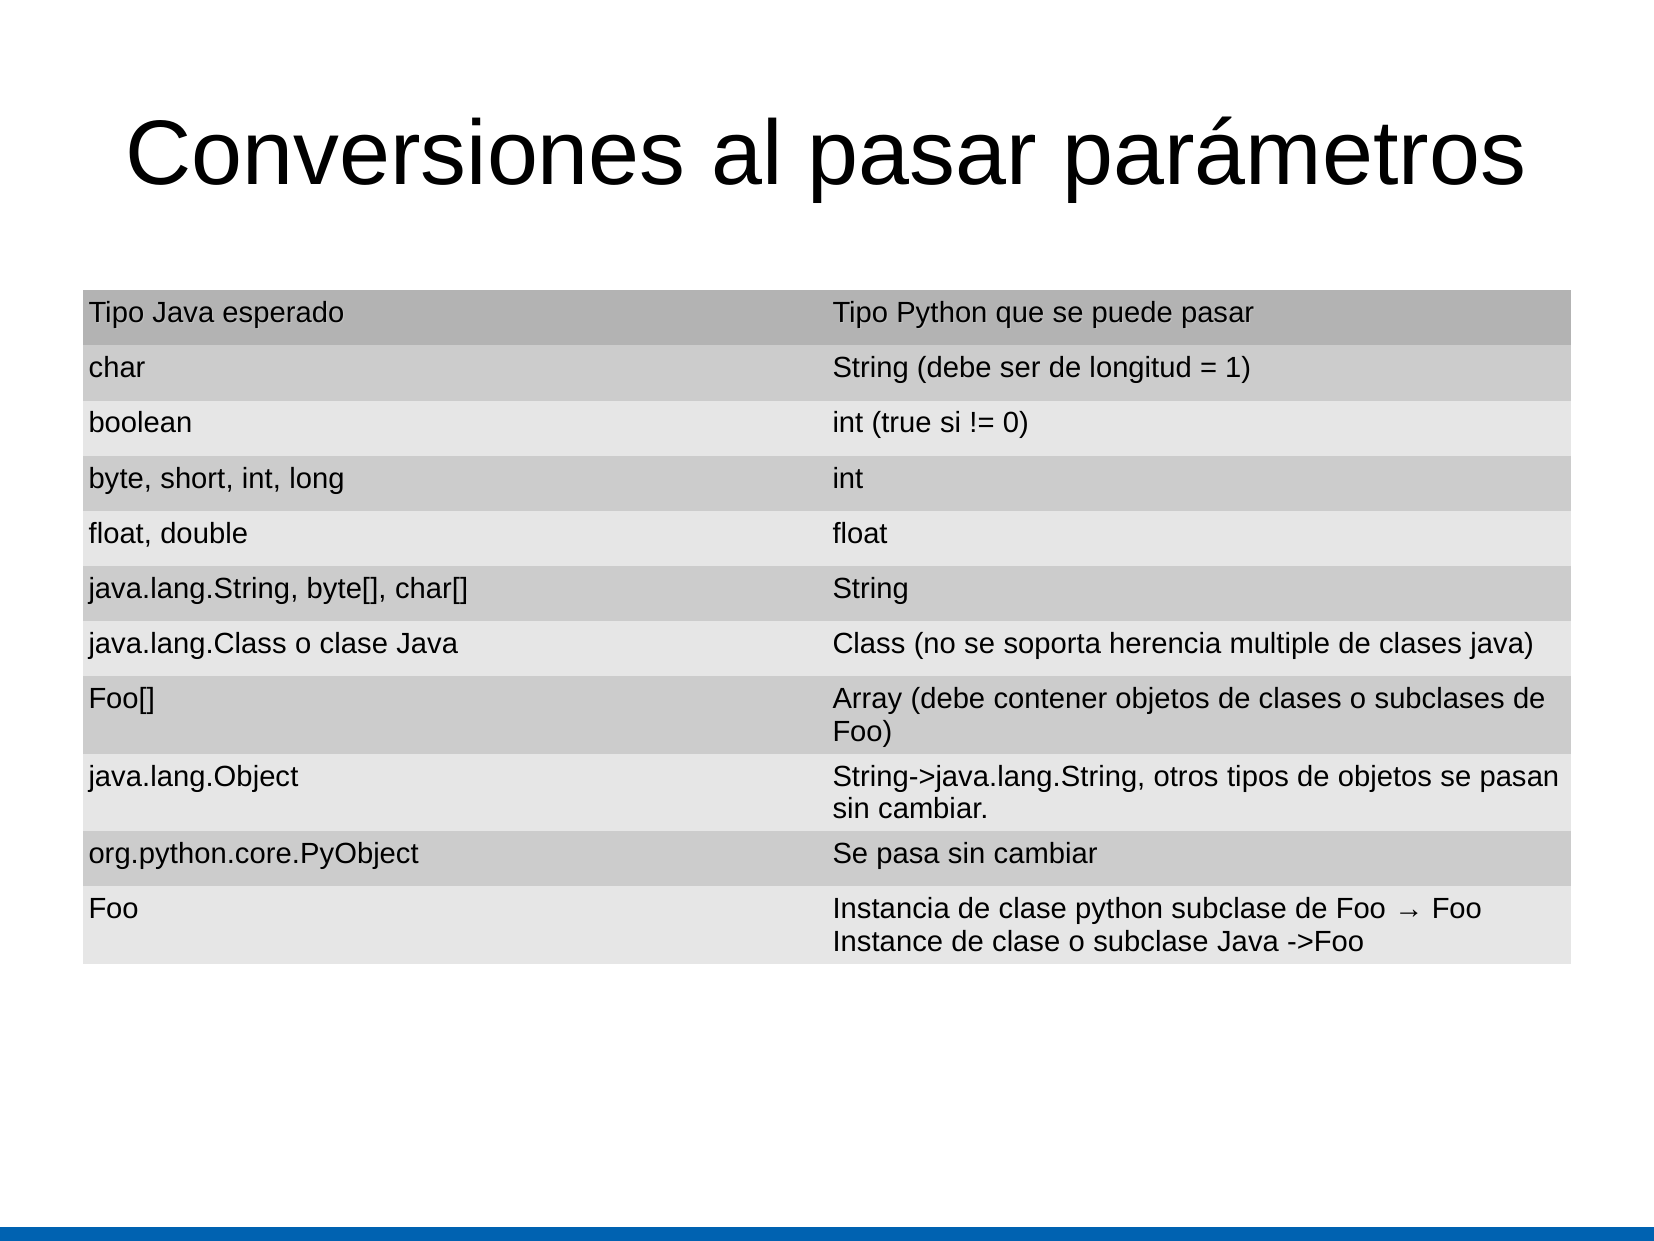

# Conversiones al pasar parámetros
| Tipo Java esperado | Tipo Python que se puede pasar |
| --- | --- |
| char | String (debe ser de longitud = 1) |
| boolean | int (true si != 0) |
| byte, short, int, long | int |
| float, double | float |
| java.lang.String, byte[], char[] | String |
| java.lang.Class o clase Java | Class (no se soporta herencia multiple de clases java) |
| Foo[] | Array (debe contener objetos de clases o subclases de Foo) |
| java.lang.Object | String->java.lang.String, otros tipos de objetos se pasan sin cambiar. |
| org.python.core.PyObject | Se pasa sin cambiar |
| Foo | Instancia de clase python subclase de Foo → Foo Instance de clase o subclase Java ->Foo |